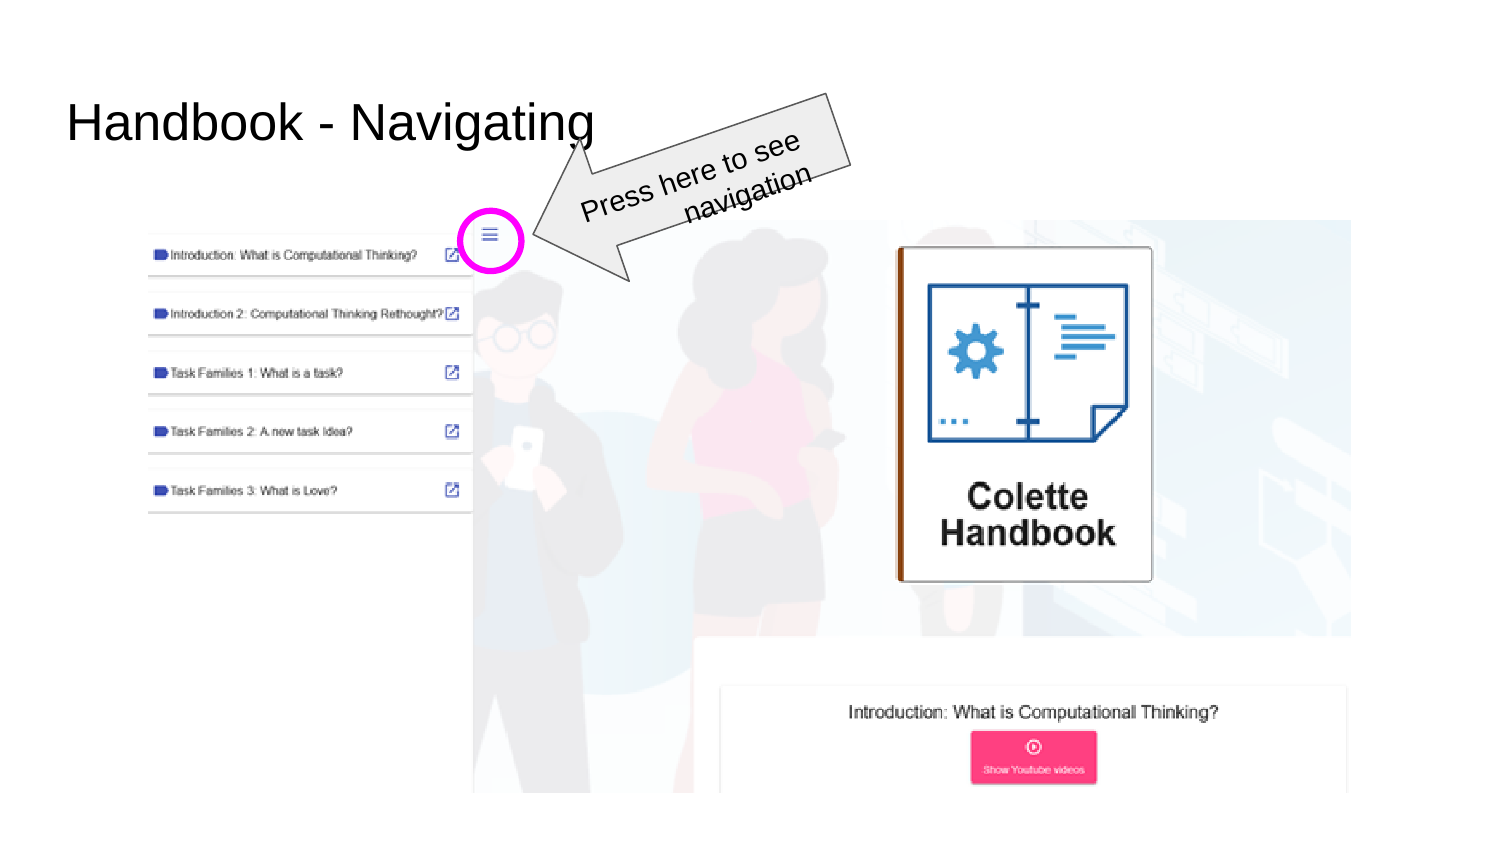

# Handbook - Navigating
Press here to see navigation